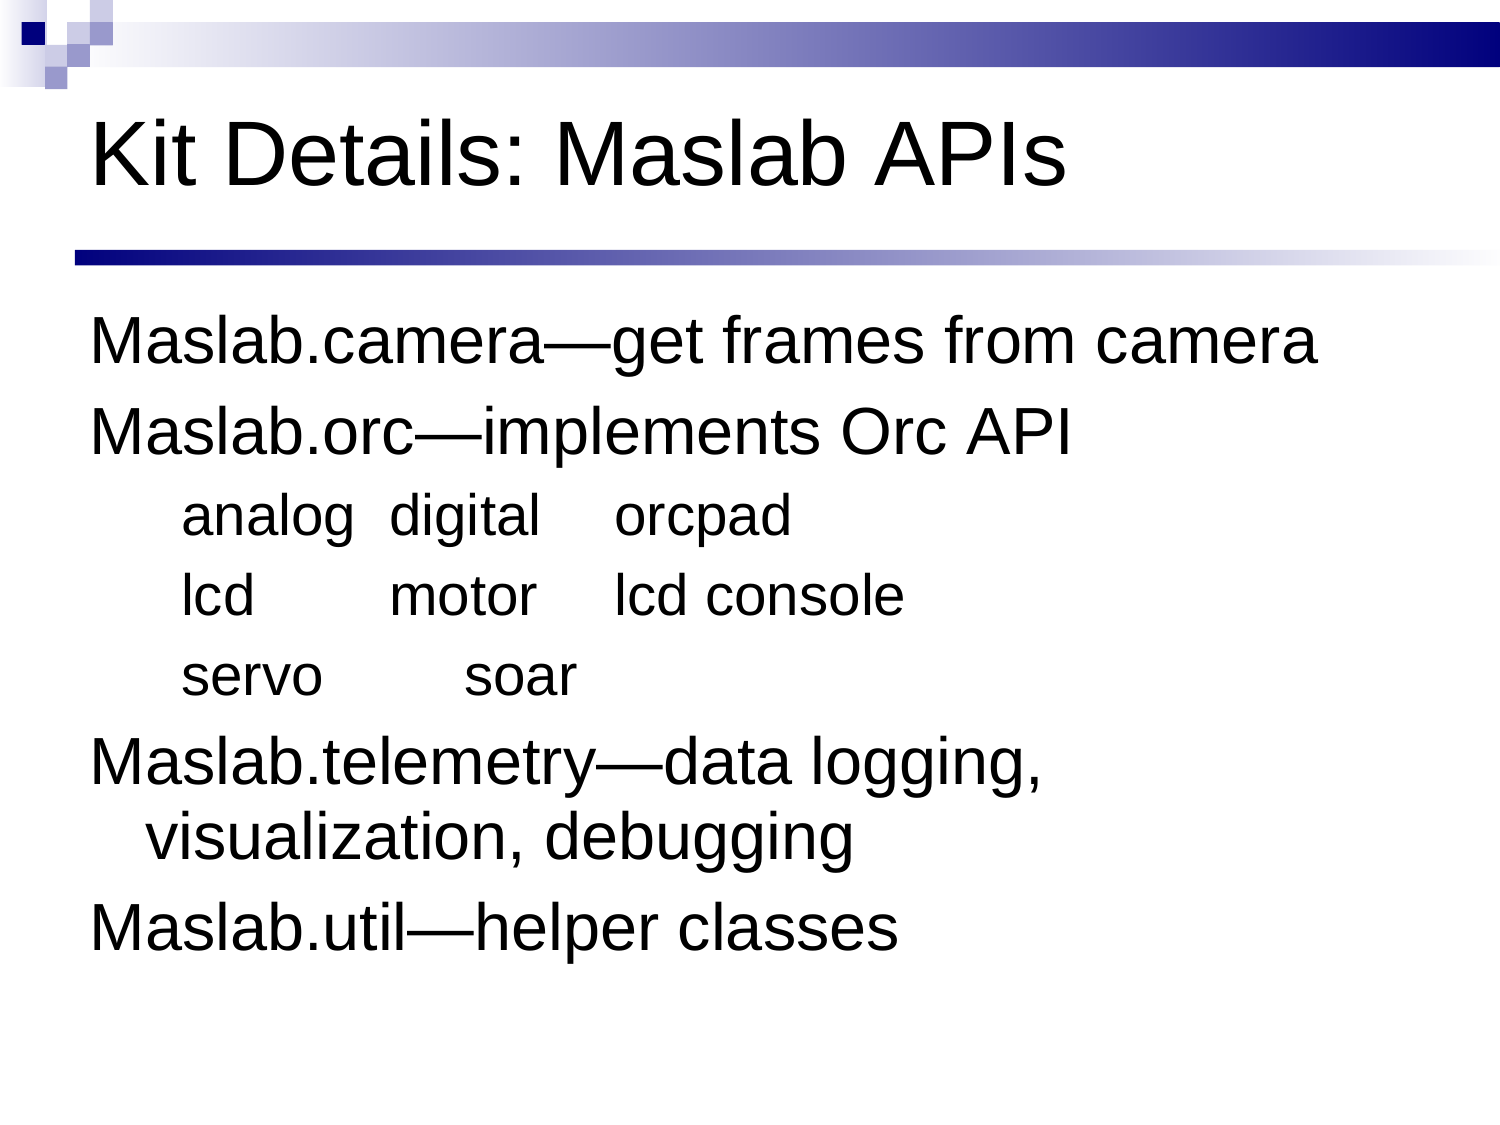

# Kit Details: Maslab APIs
Maslab.camera—get frames from camera
Maslab.orc—implements Orc API
 analog	digital	orcpad
 lcd		motor		lcd console
 servo		soar
Maslab.telemetry—data logging, visualization, debugging
Maslab.util—helper classes